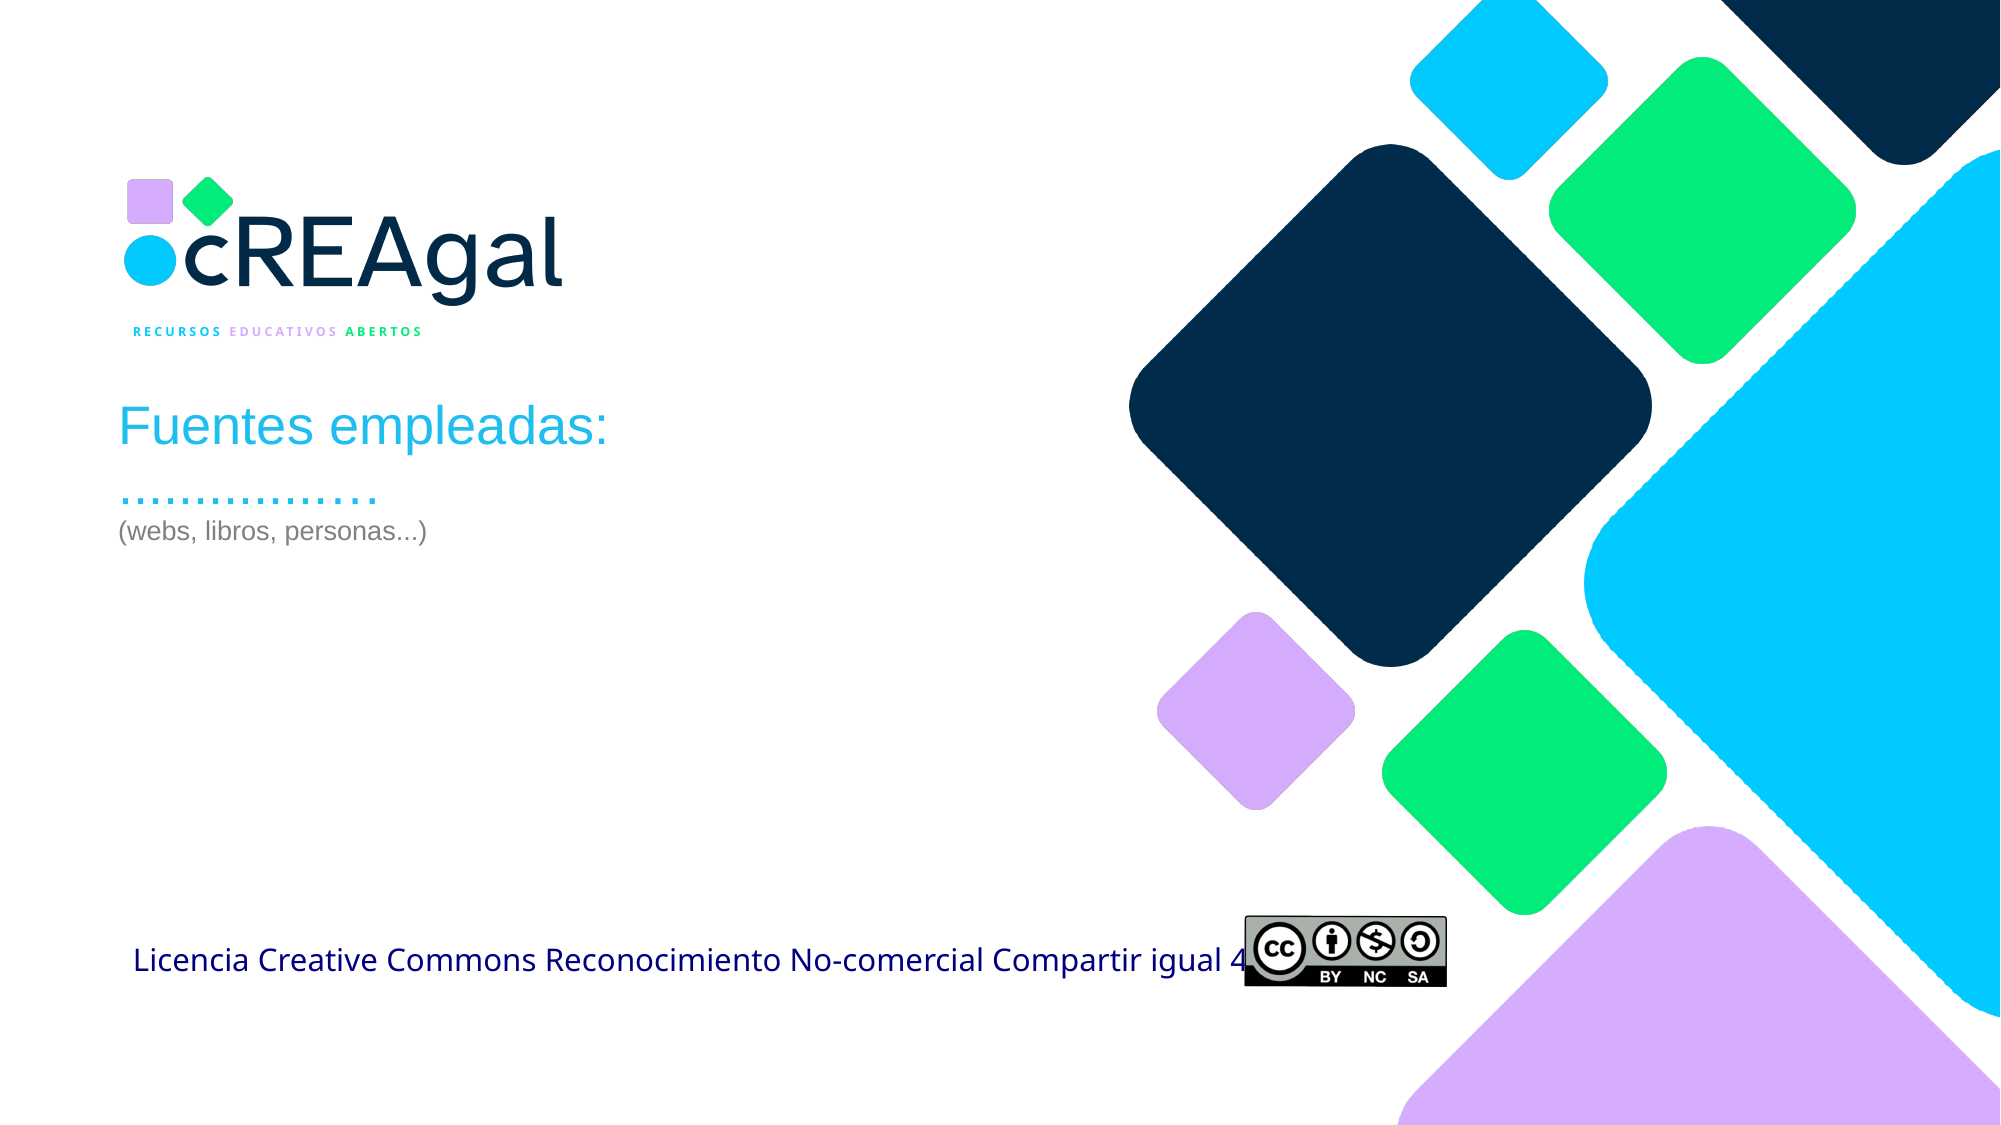

# Fuentes empleadas: ..............… (webs, libros, personas...)
Licencia Creative Commons Reconocimiento No-comercial Compartir igual 4.0